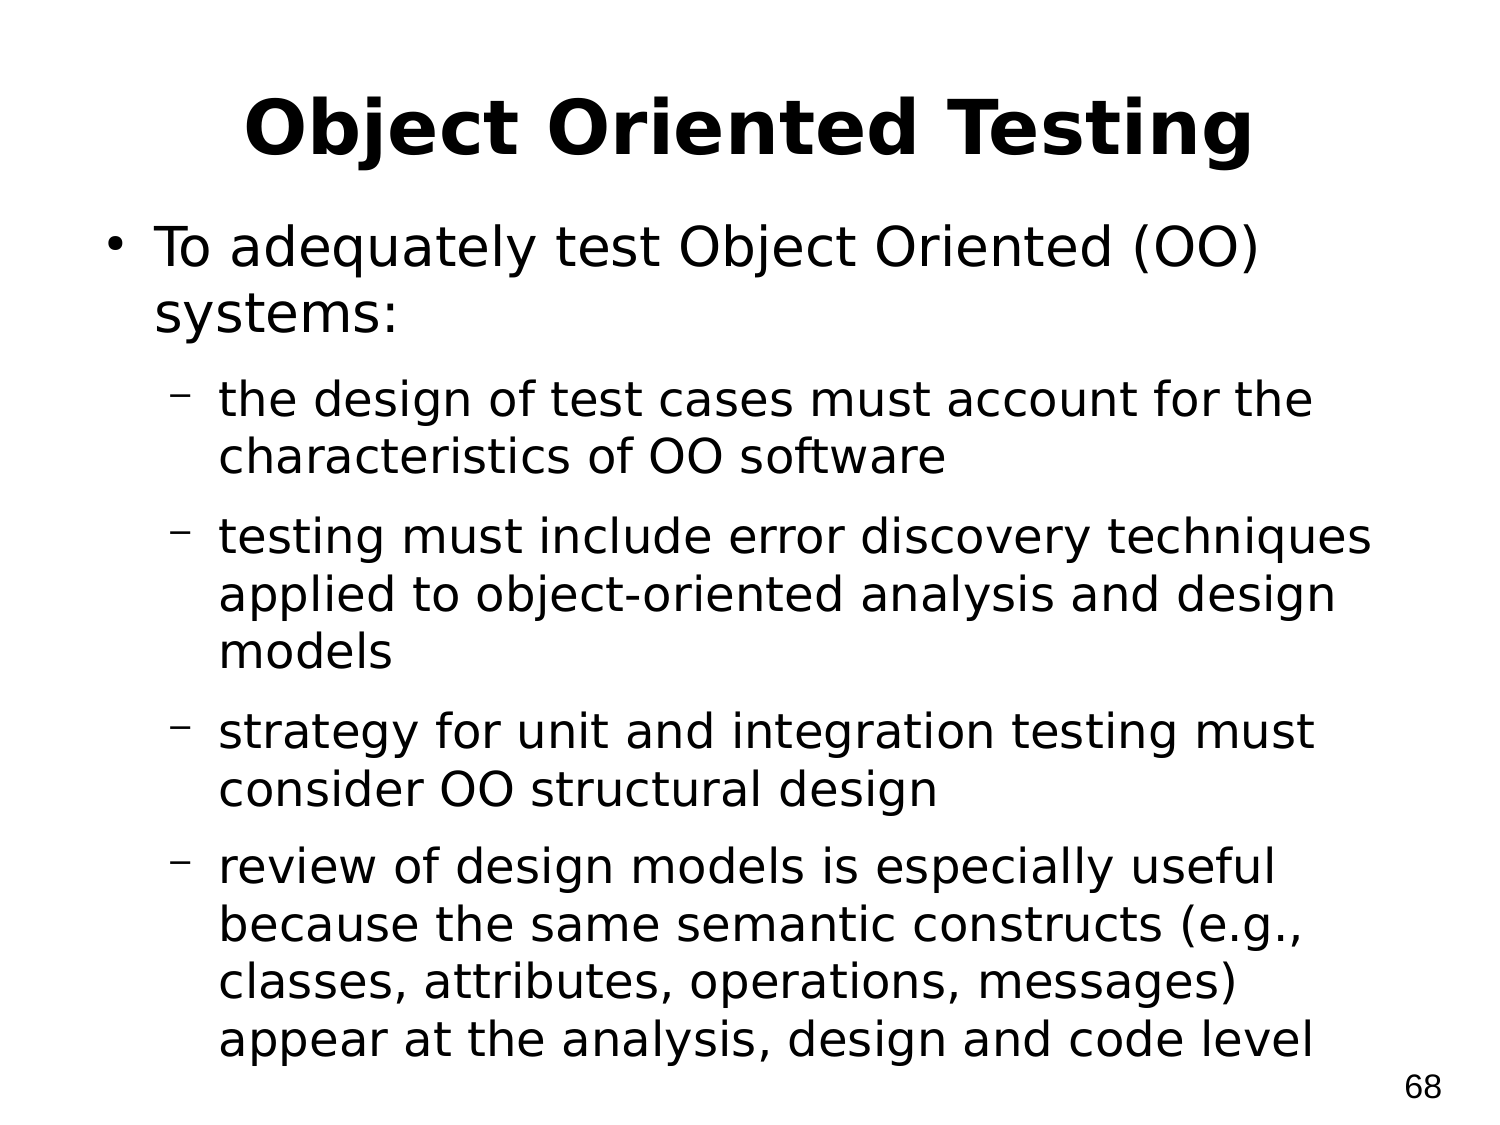

# Object Oriented Testing
To adequately test Object Oriented (OO) systems:
the design of test cases must account for the characteristics of OO software
testing must include error discovery techniques applied to object-oriented analysis and design models
strategy for unit and integration testing must consider OO structural design
review of design models is especially useful because the same semantic constructs (e.g., classes, attributes, operations, messages) appear at the analysis, design and code level